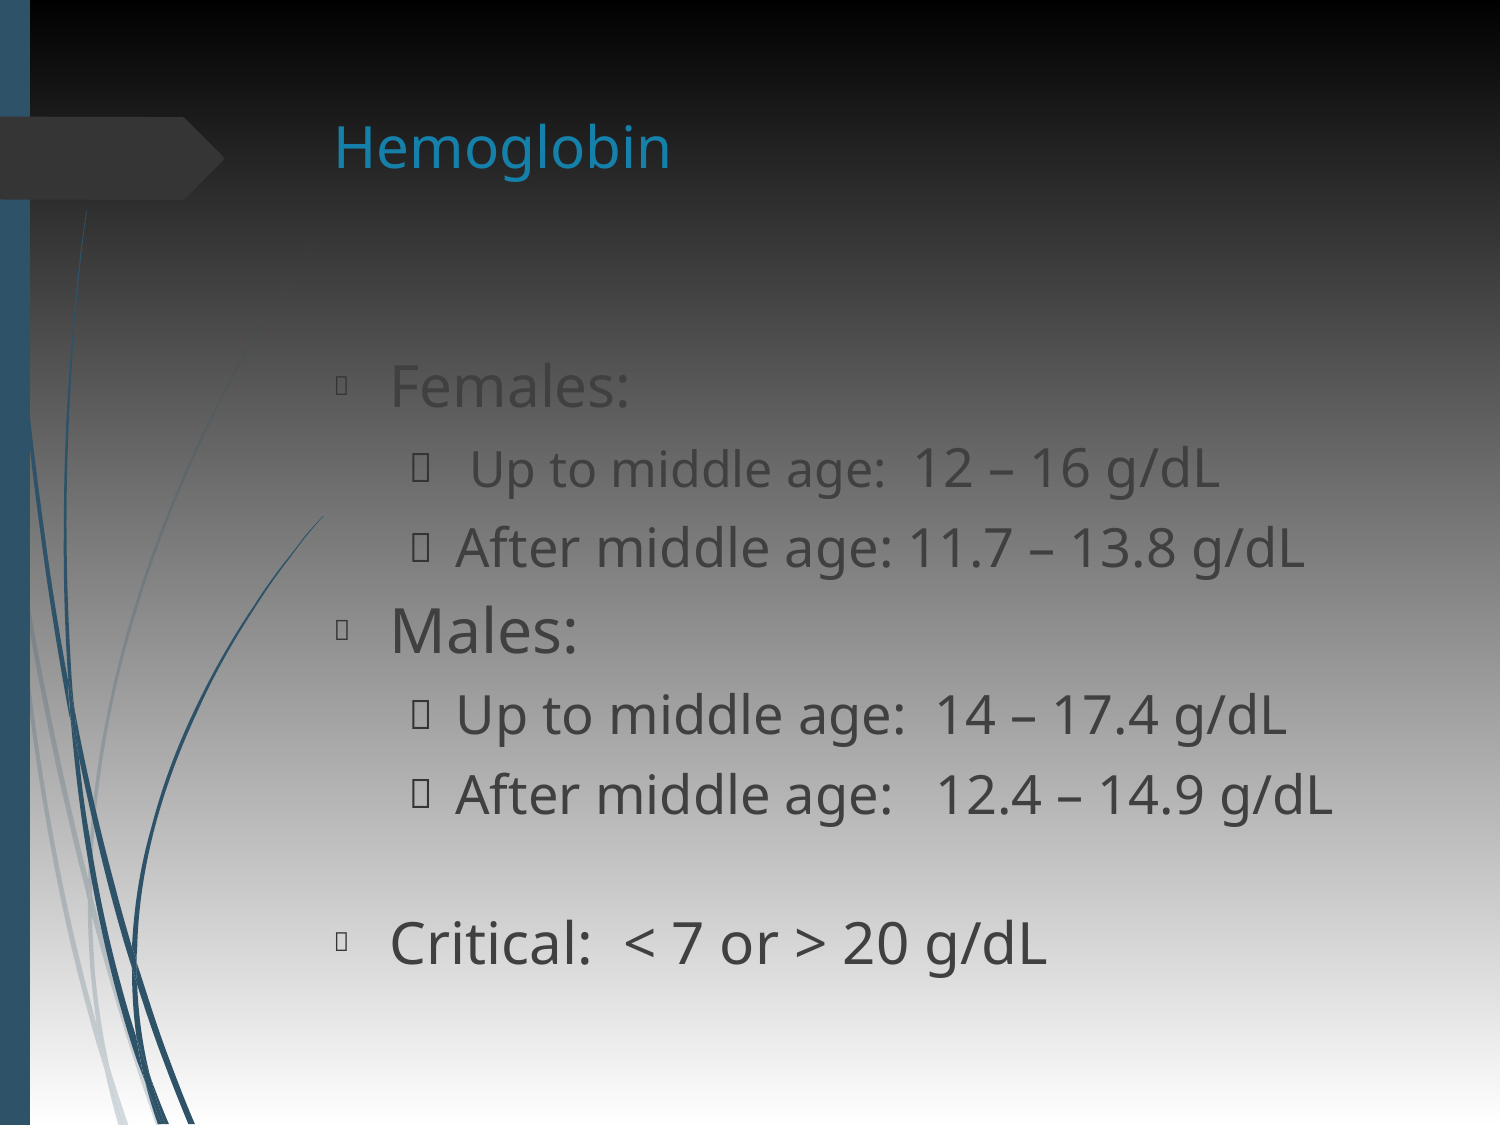

# Hemoglobin
Females:
 Up to middle age: 12 – 16 g/dL
After middle age: 11.7 – 13.8 g/dL
Males:
Up to middle age: 14 – 17.4 g/dL
After middle age: 12.4 – 14.9 g/dL
Critical: < 7 or > 20 g/dL